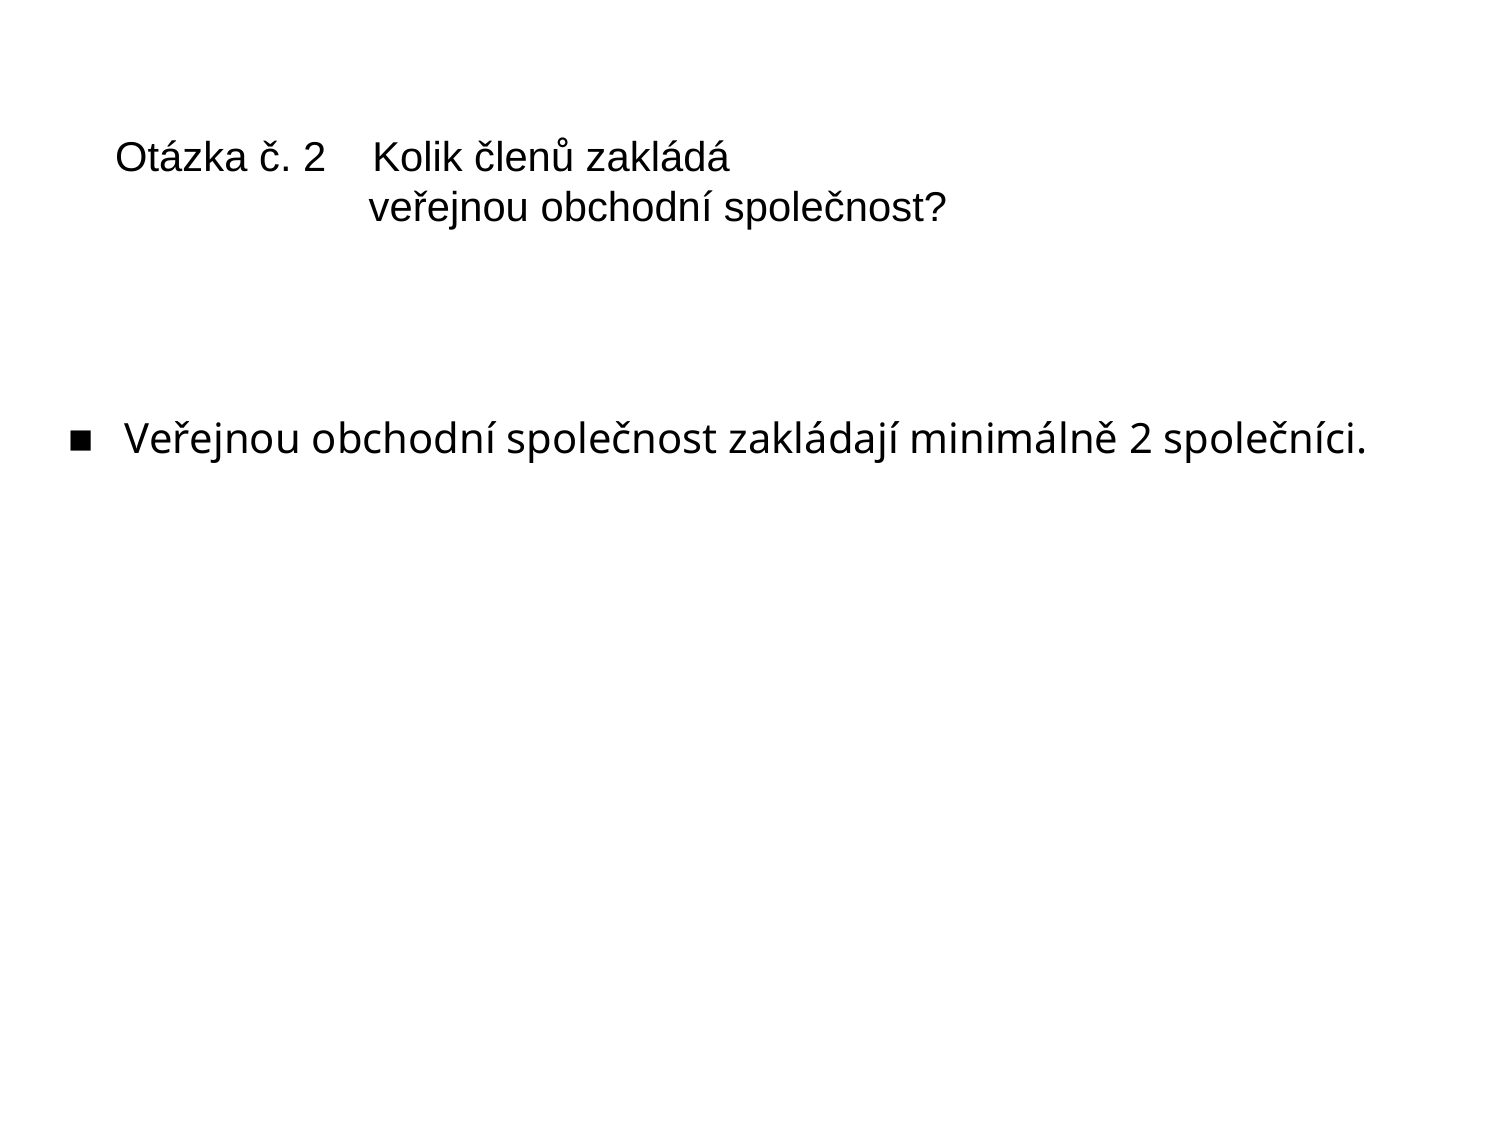

# Otázka č. 2 Kolik členů zakládá veřejnou obchodní společnost?
■	Veřejnou obchodní společnost zakládají minimálně 2 společníci.